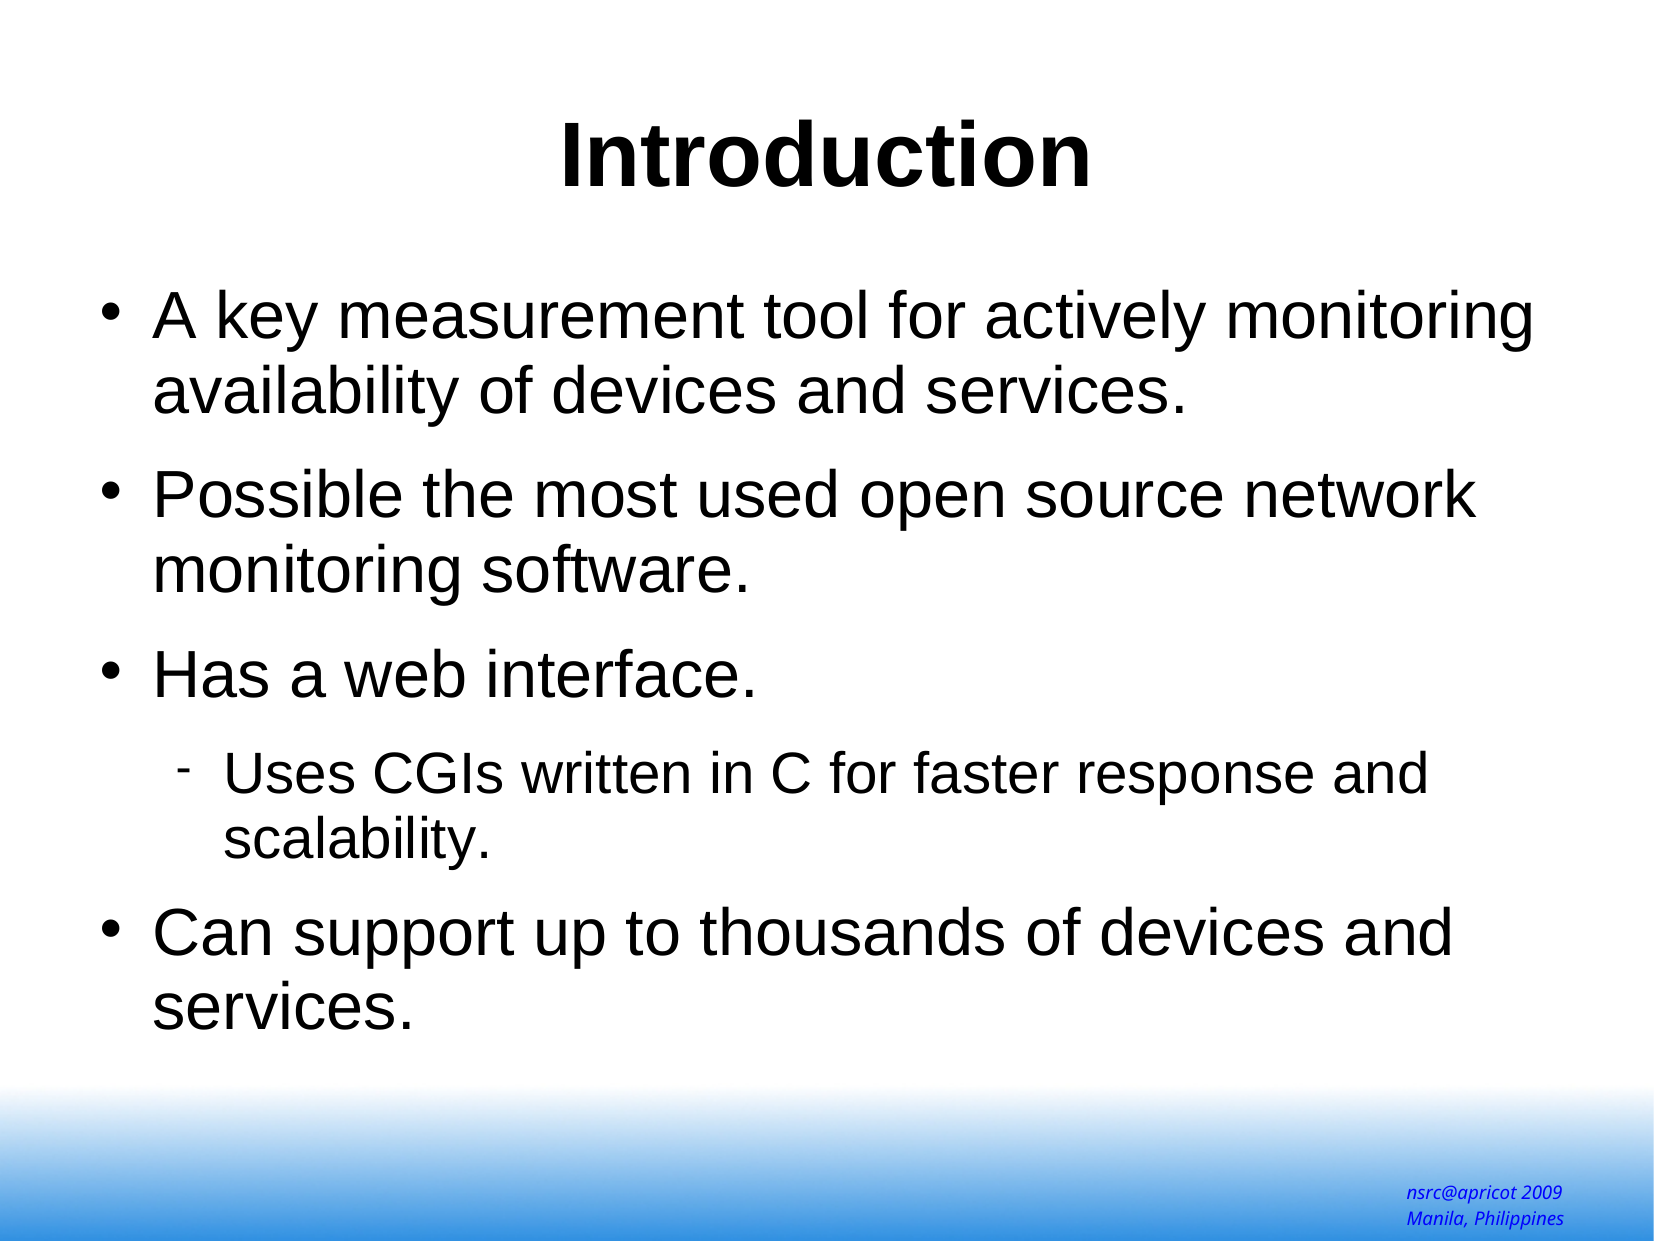

Introduction
# A key measurement tool for actively monitoring availability of devices and services.
Possible the most used open source network monitoring software.
Has a web interface.
Uses CGIs written in C for faster response and scalability.
Can support up to thousands of devices and services.